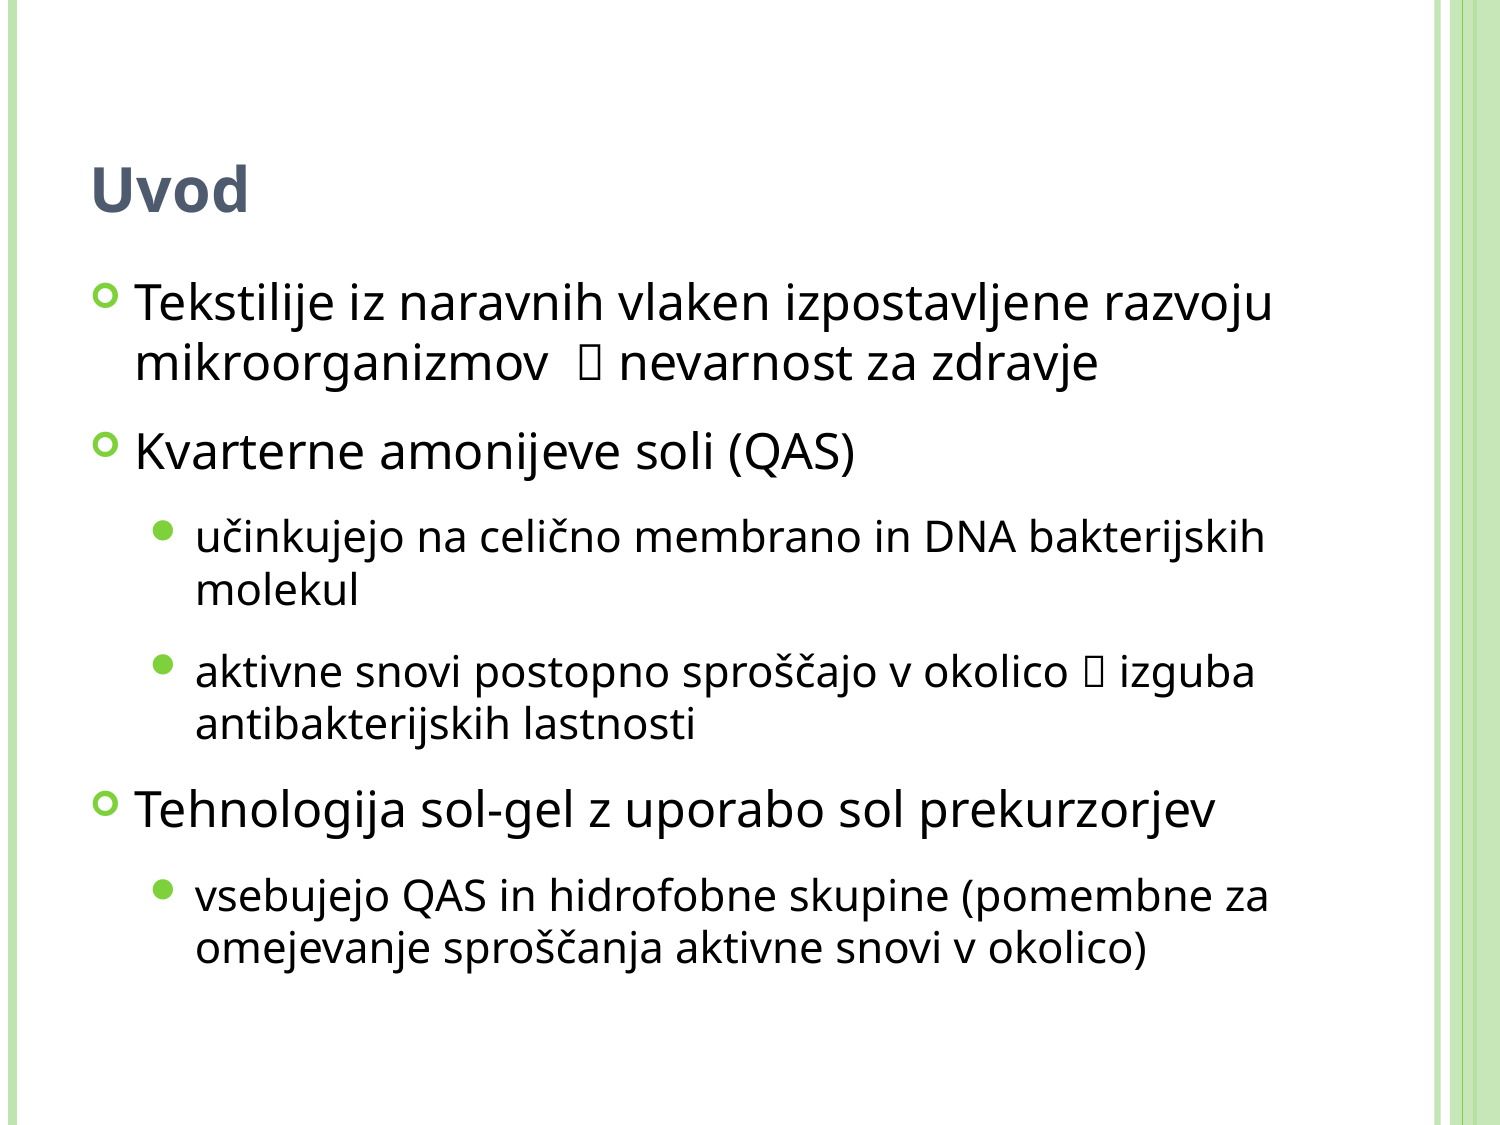

# Uvod
Tekstilije iz naravnih vlaken izpostavljene razvoju mikroorganizmov  nevarnost za zdravje
Kvarterne amonijeve soli (QAS)
učinkujejo na celično membrano in DNA bakterijskih molekul
aktivne snovi postopno sproščajo v okolico  izguba antibakterijskih lastnosti
Tehnologija sol-gel z uporabo sol prekurzorjev
vsebujejo QAS in hidrofobne skupine (pomembne za omejevanje sproščanja aktivne snovi v okolico)